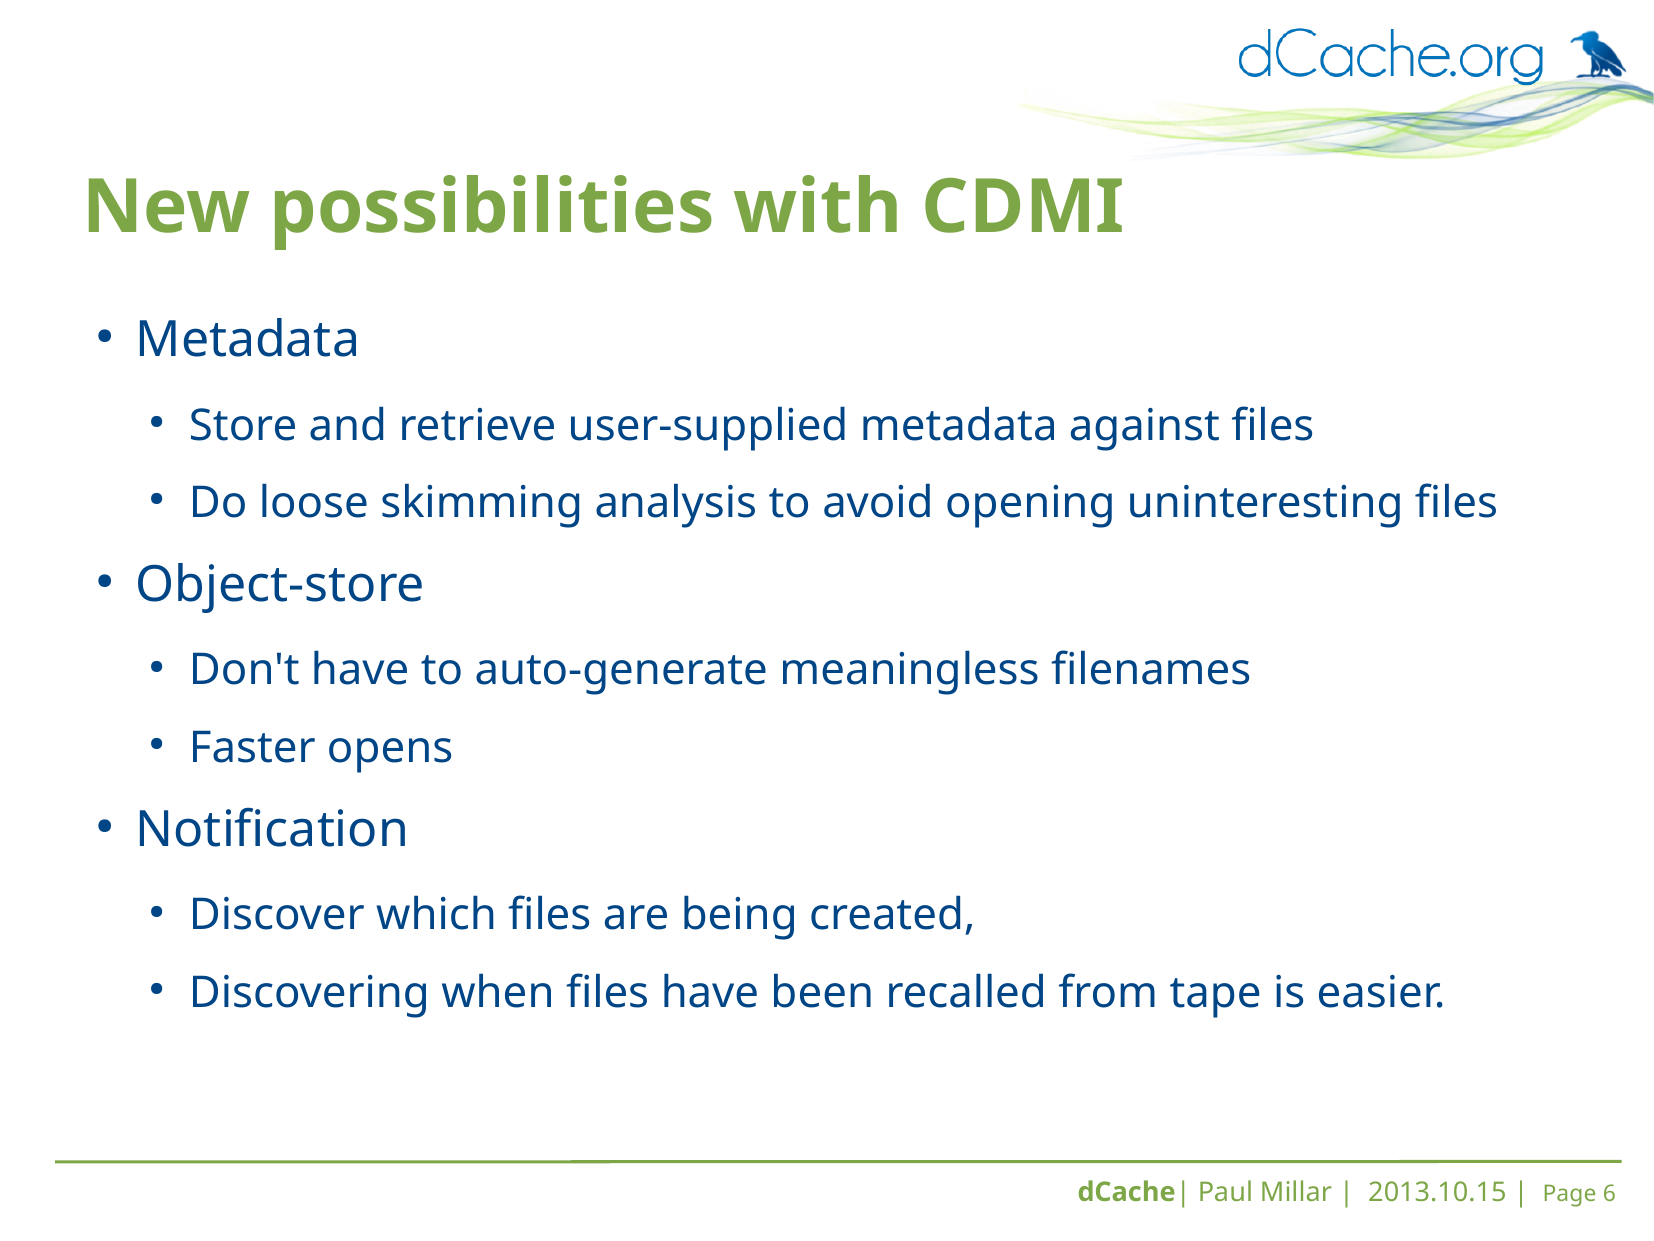

# New possibilities with CDMI
Metadata
Store and retrieve user-supplied metadata against files
Do loose skimming analysis to avoid opening uninteresting files
Object-store
Don't have to auto-generate meaningless filenames
Faster opens
Notification
Discover which files are being created,
Discovering when files have been recalled from tape is easier.
6